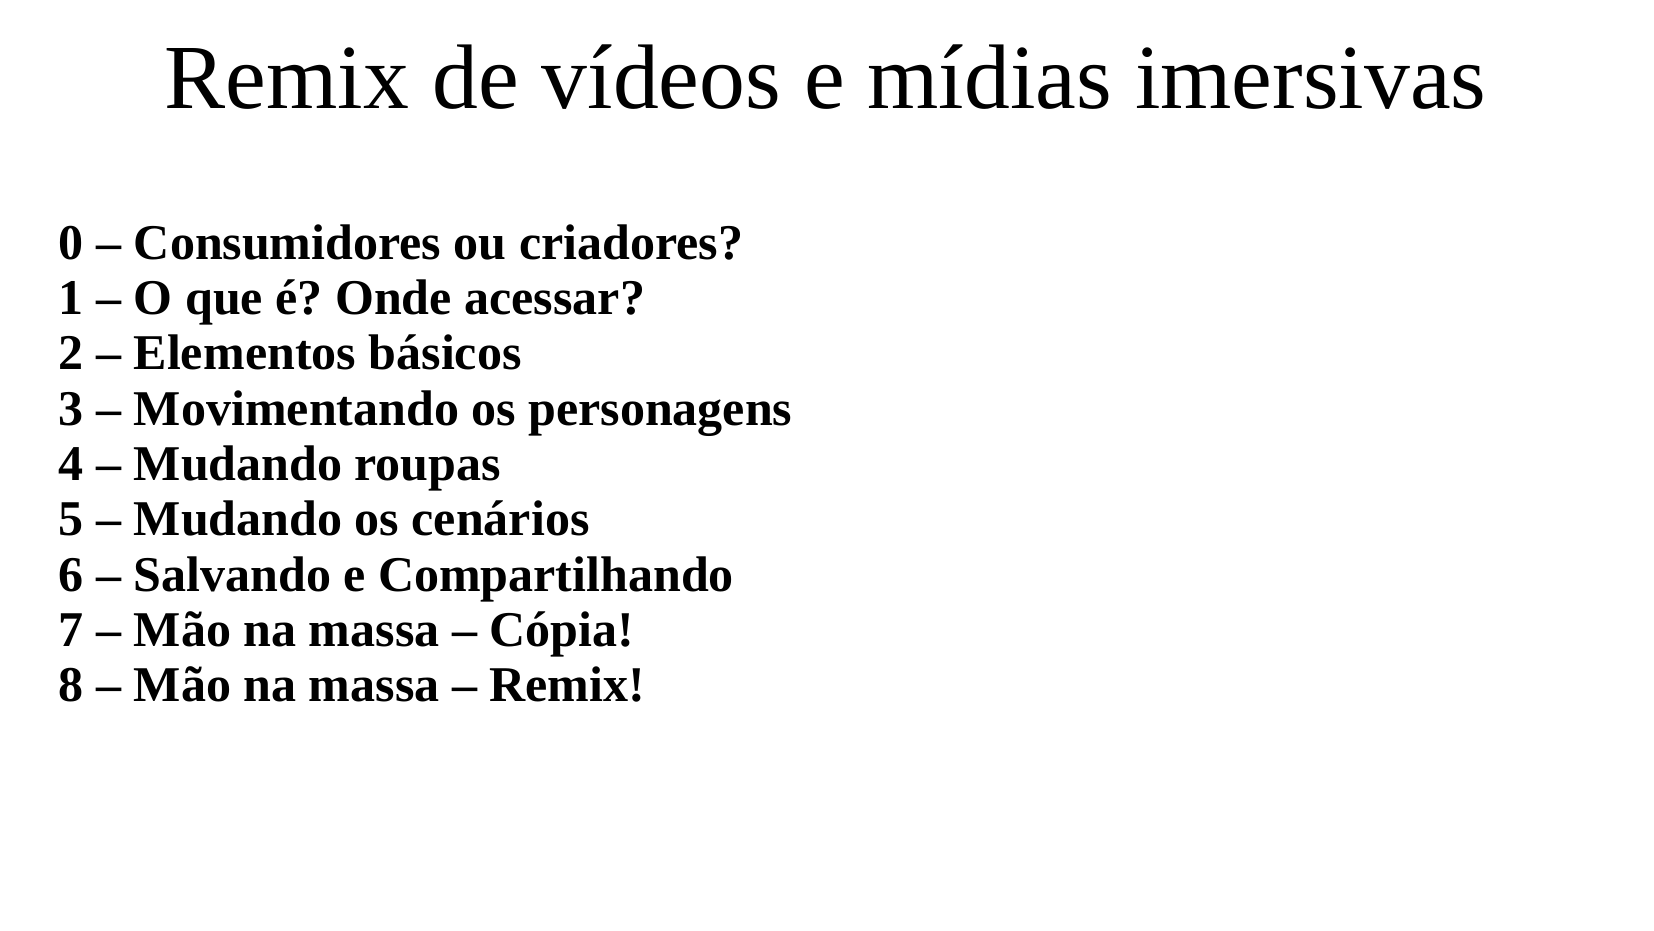

# Remix de vídeos e mídias imersivas
0 – Consumidores ou criadores?
1 – O que é? Onde acessar?
2 – Elementos básicos
3 – Movimentando os personagens
4 – Mudando roupas
5 – Mudando os cenários
6 – Salvando e Compartilhando
7 – Mão na massa – Cópia!
8 – Mão na massa – Remix!